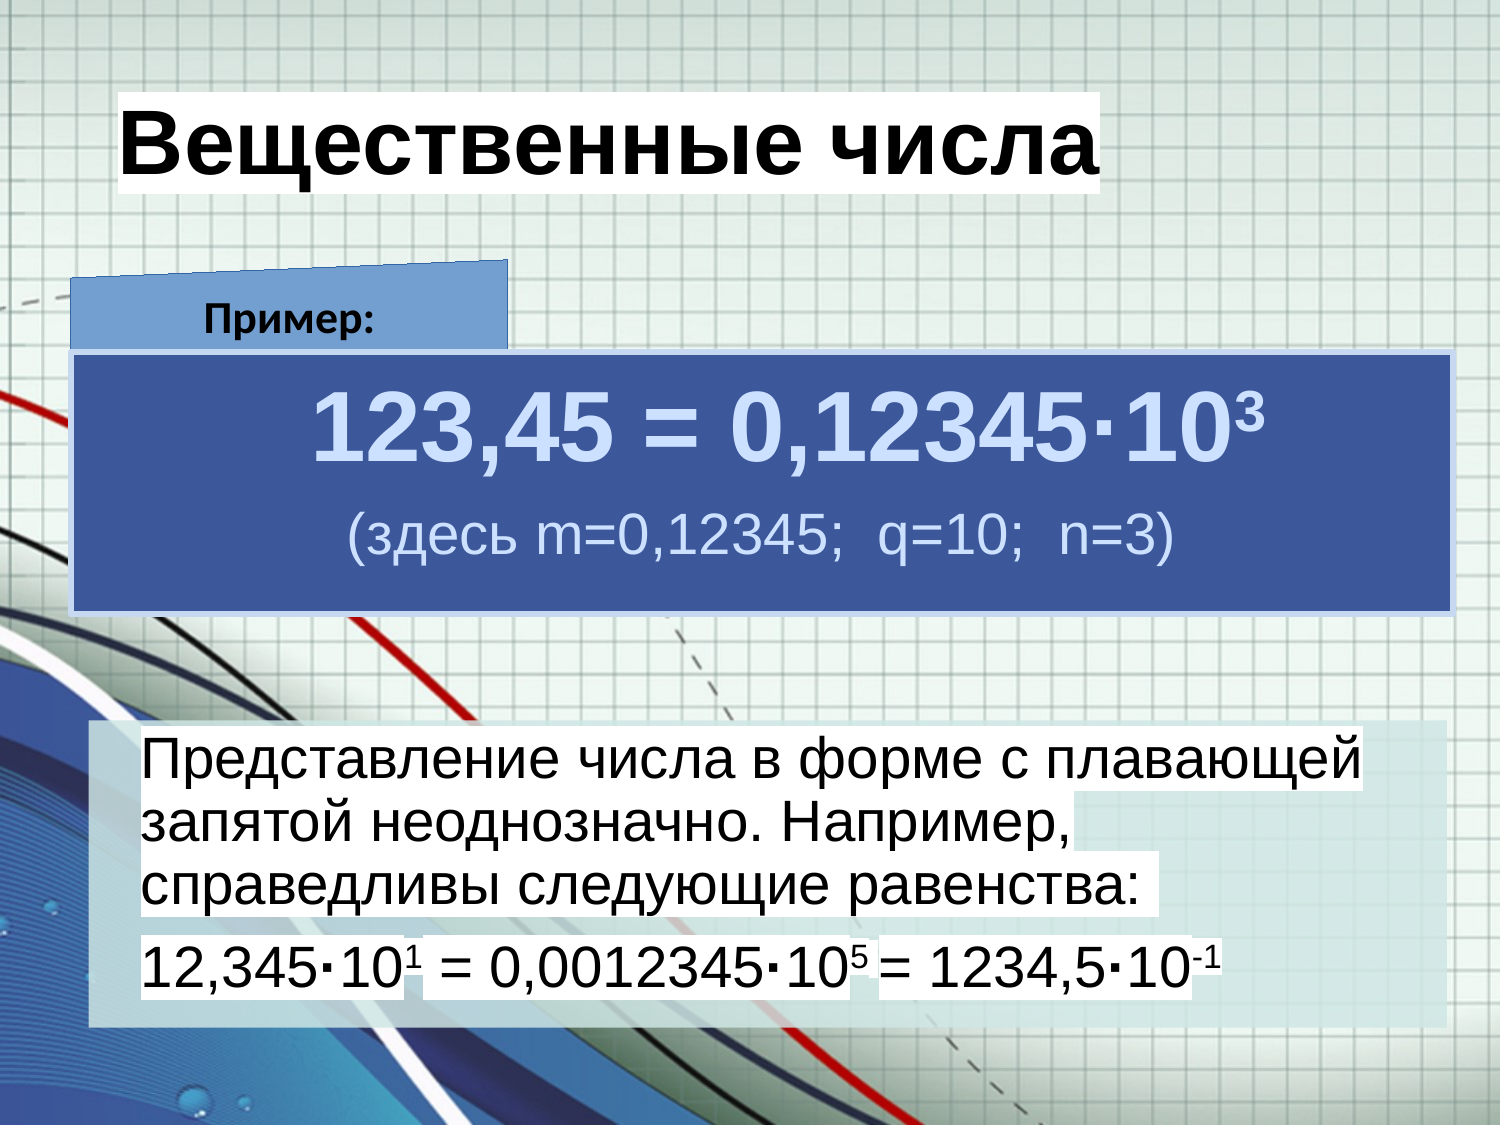

# Вещественные числа
Пример:
123,45 = 0,12345·103
(здесь m=0,12345; q=10; n=3)
Представление числа в форме с плавающей запятой неоднозначно. Например, справедливы следующие равенства:
12,345·101 = 0,0012345·105 = 1234,5·10-1